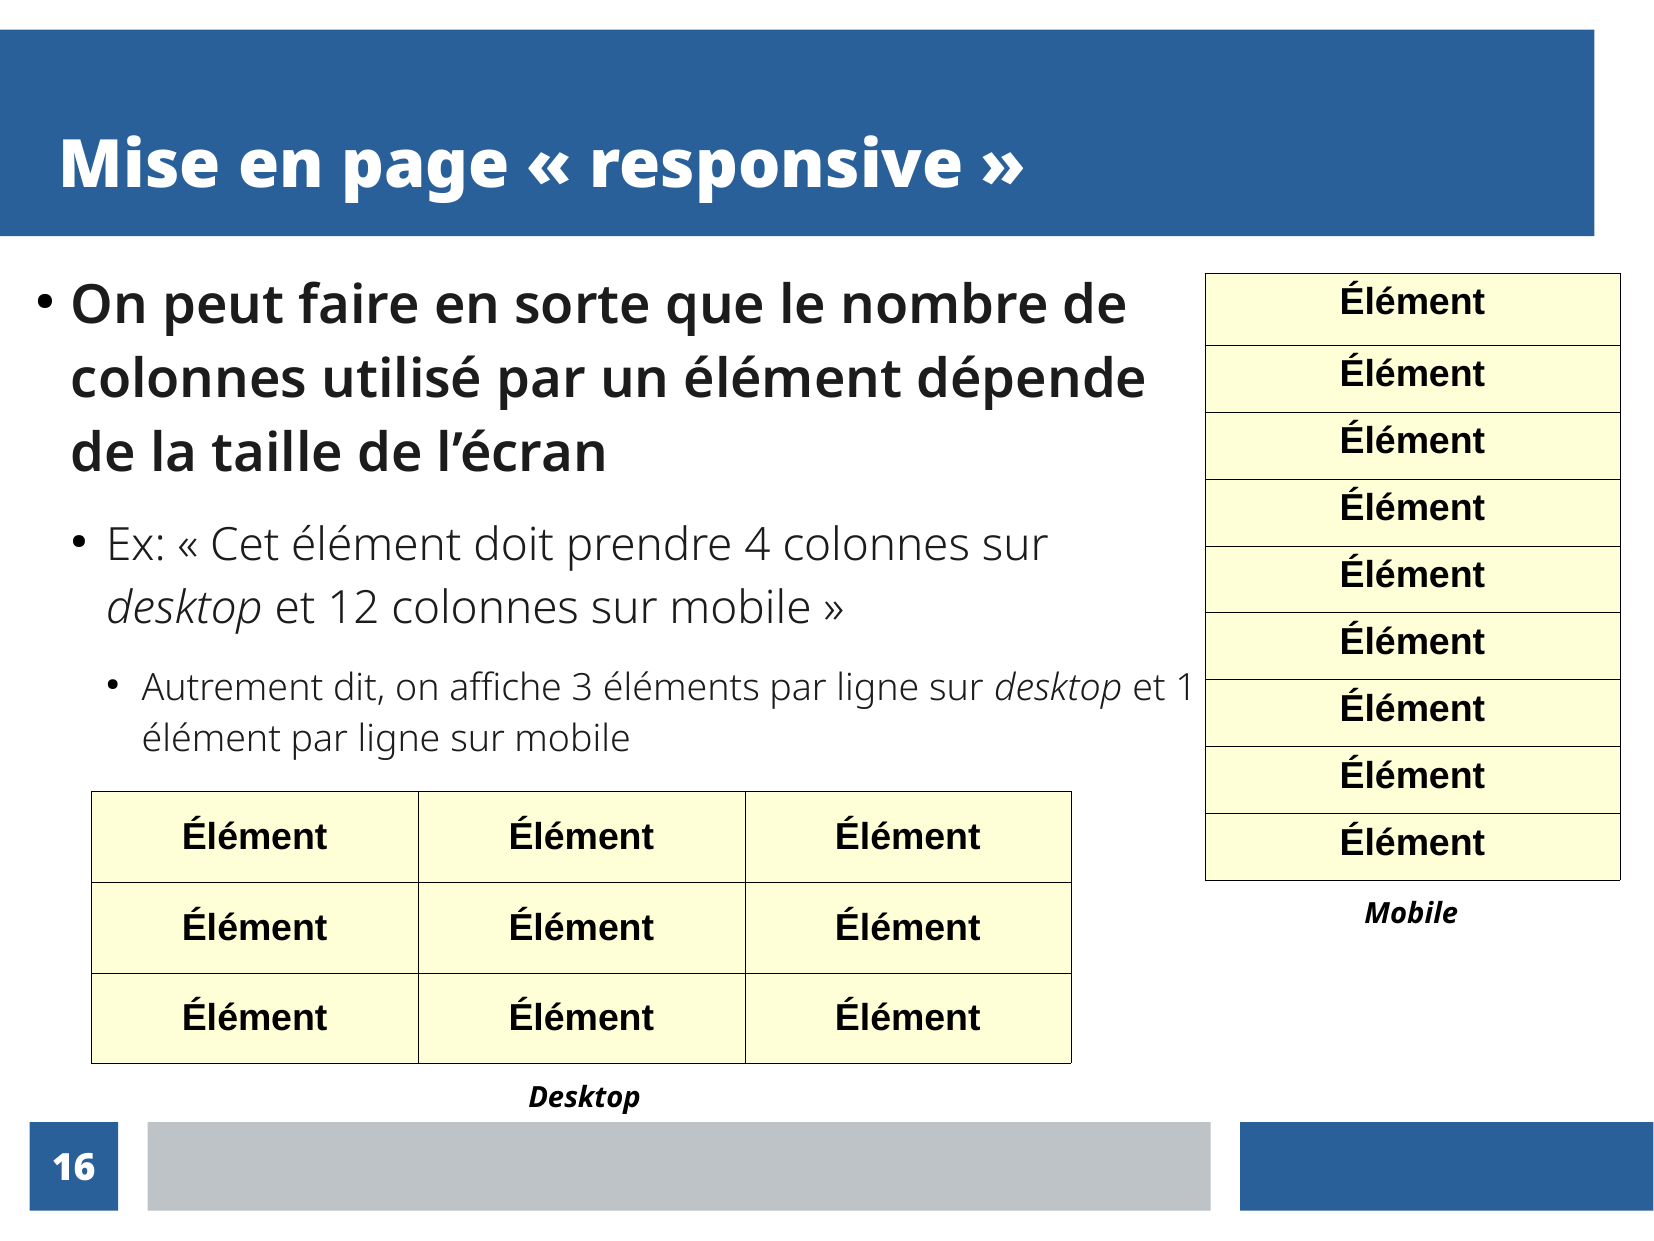

# Mise en page « responsive »
On peut faire en sorte que le nombre de colonnes utilisé par un élément dépende de la taille de l’écran
Ex: « Cet élément doit prendre 4 colonnes sur desktop et 12 colonnes sur mobile »
Autrement dit, on affiche 3 éléments par ligne sur desktop et 1 élément par ligne sur mobile
| Élément |
| --- |
| Élément |
| Élément |
| Élément |
| Élément |
| Élément |
| Élément |
| Élément |
| Élément |
| Élément | Élément | Élément |
| --- | --- | --- |
| Élément | Élément | Élément |
| Élément | Élément | Élément |
Mobile
Desktop
16